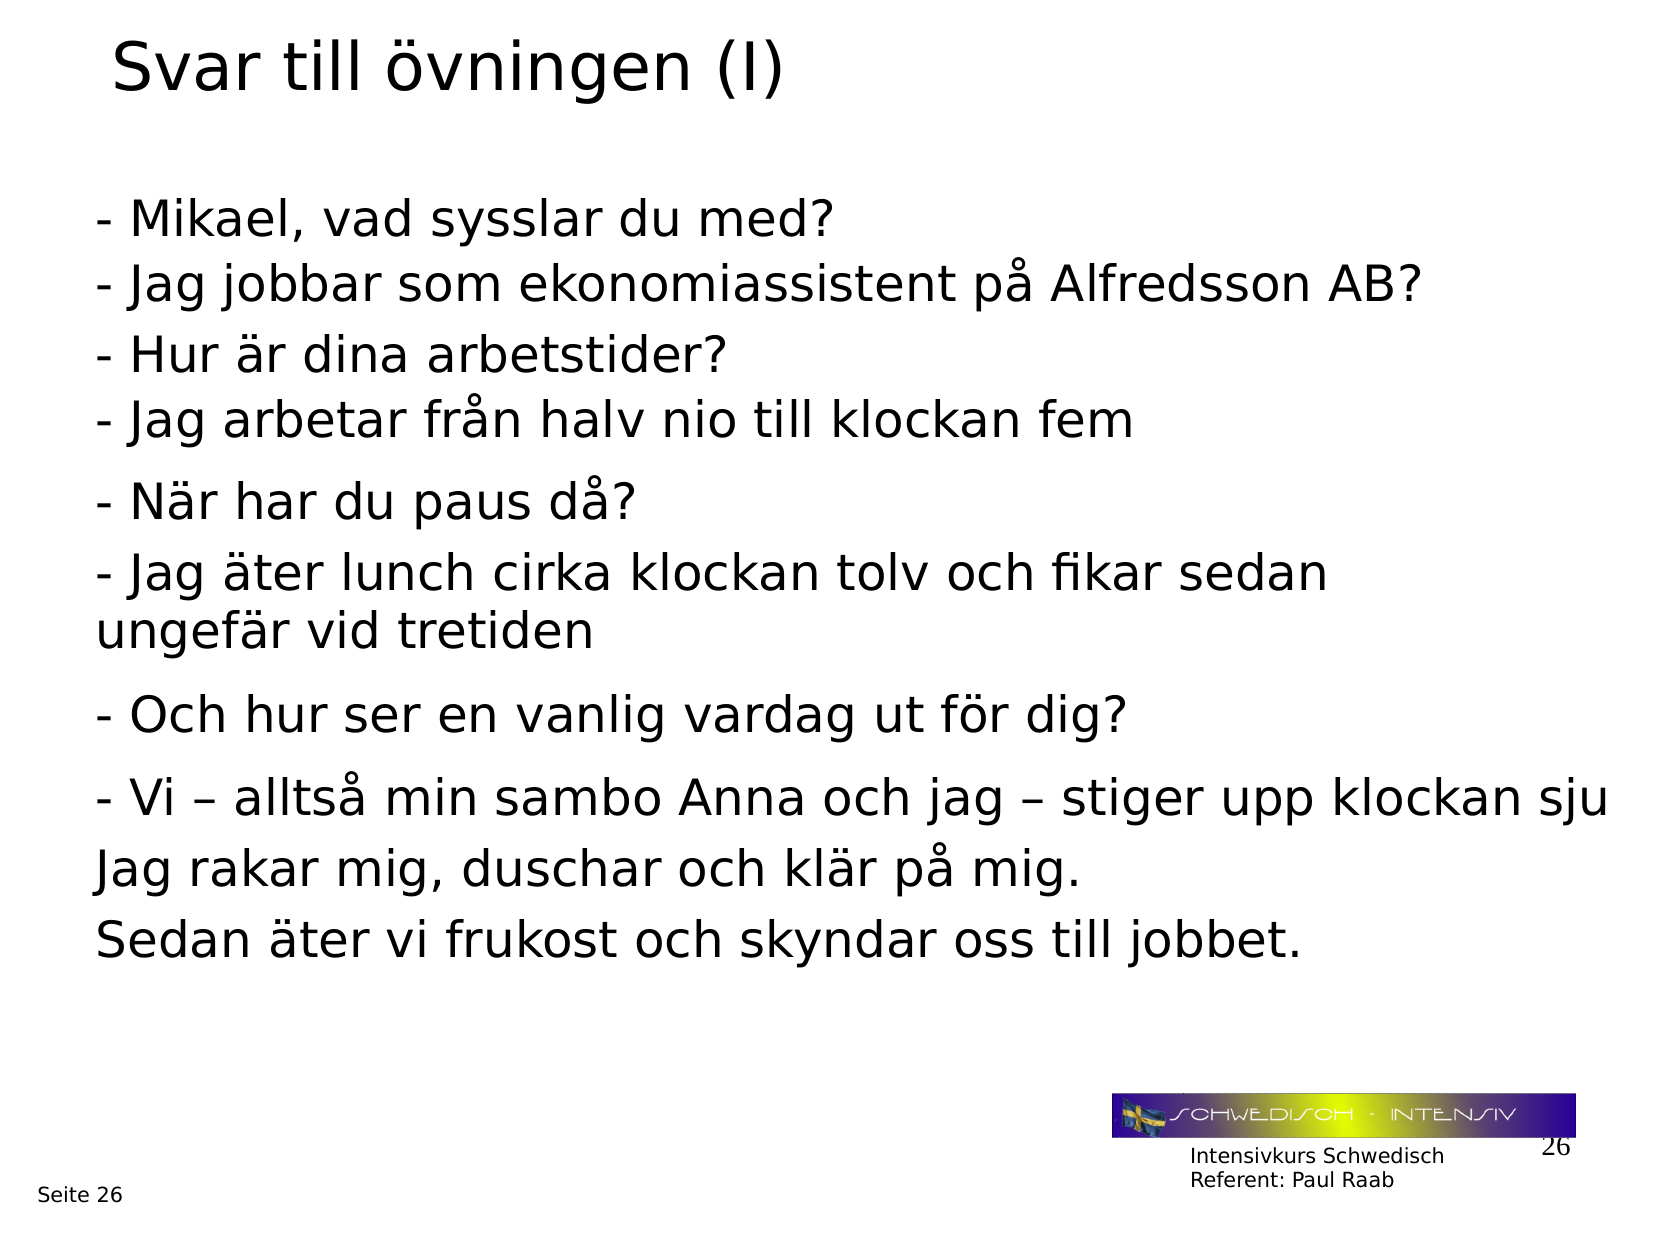

Svar till övningen (I)
- Mikael, vad sysslar du med?
- Jag jobbar som ekonomiassistent på Alfredsson AB?
- Hur är dina arbetstider?
- Jag arbetar från halv nio till klockan fem
- När har du paus då?
- Jag äter lunch cirka klockan tolv och fikar sedan ungefär vid tretiden
- Och hur ser en vanlig vardag ut för dig?
- Vi – alltså min sambo Anna och jag – stiger upp klockan sju
Jag rakar mig, duschar och klär på mig.
Sedan äter vi frukost och skyndar oss till jobbet.